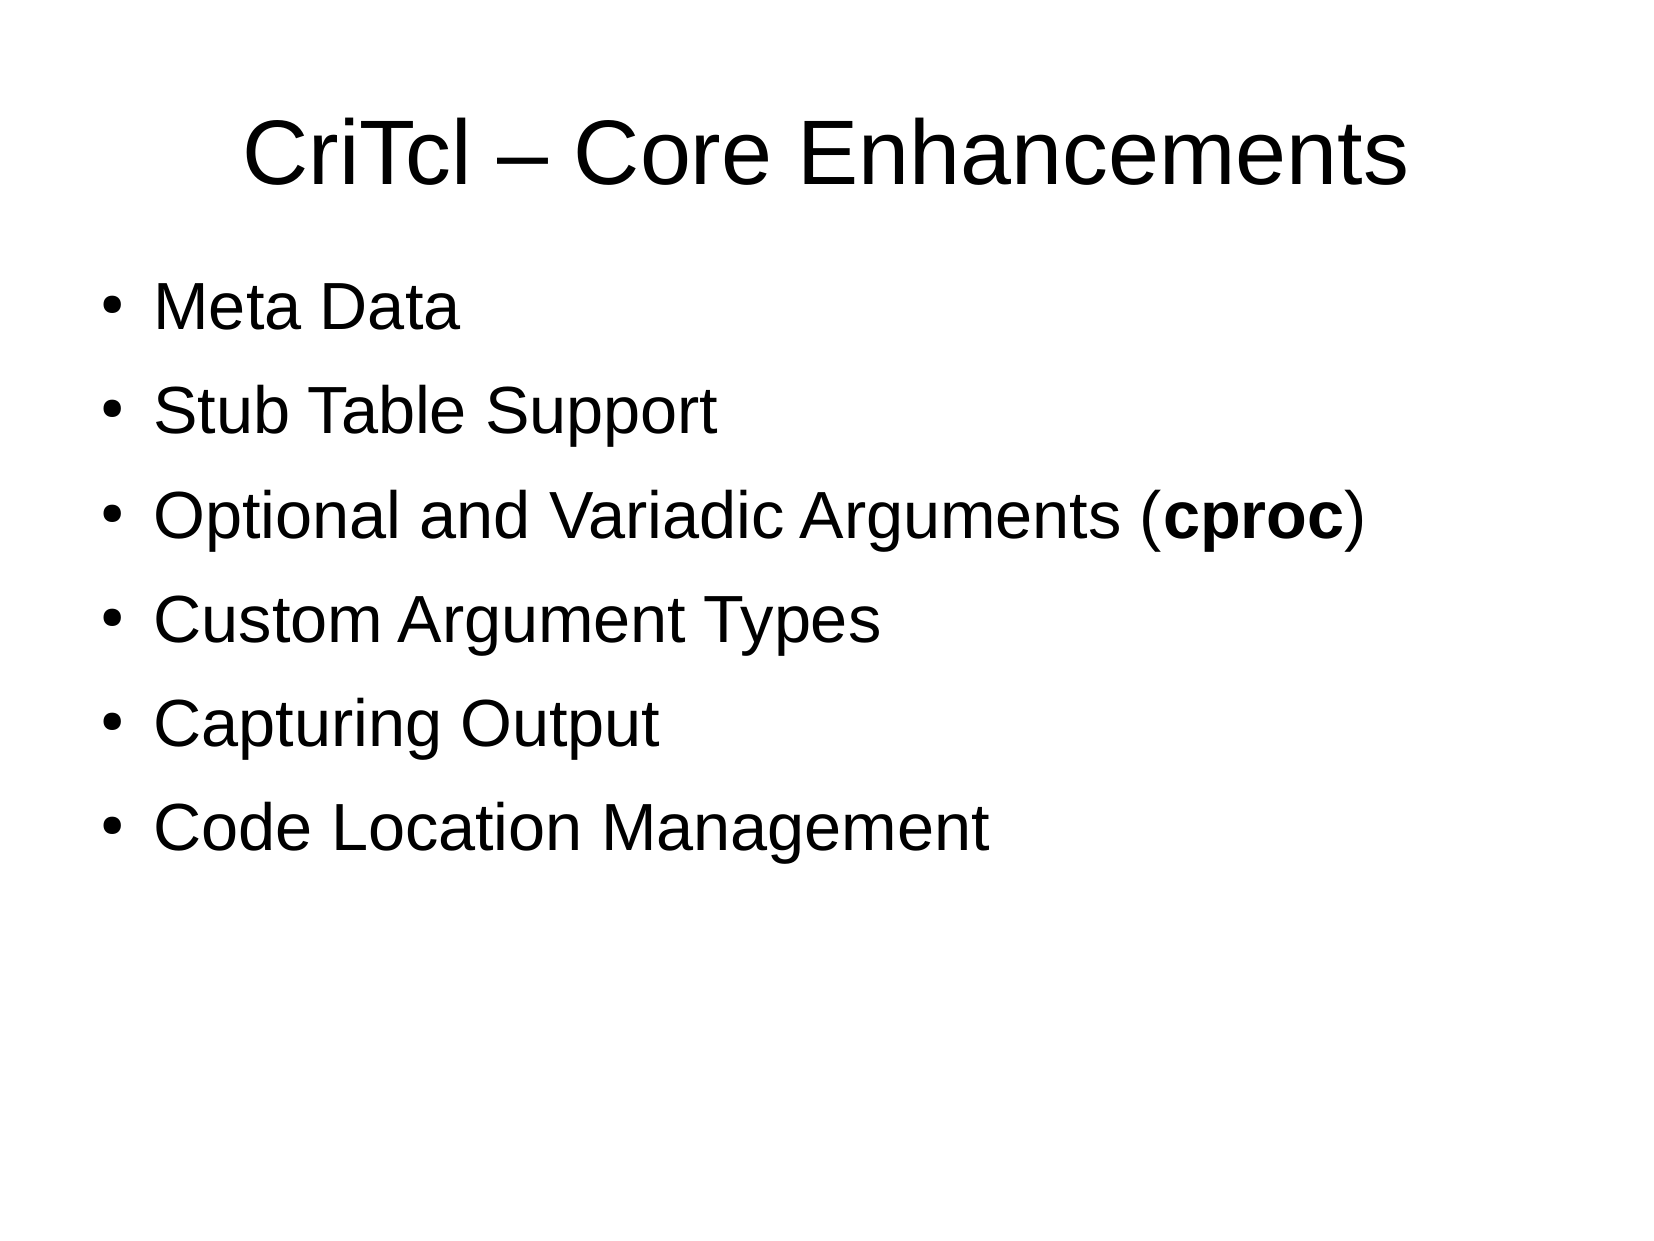

# CriTcl – Core Enhancements
Meta Data
Stub Table Support
Optional and Variadic Arguments (cproc)
Custom Argument Types
Capturing Output
Code Location Management